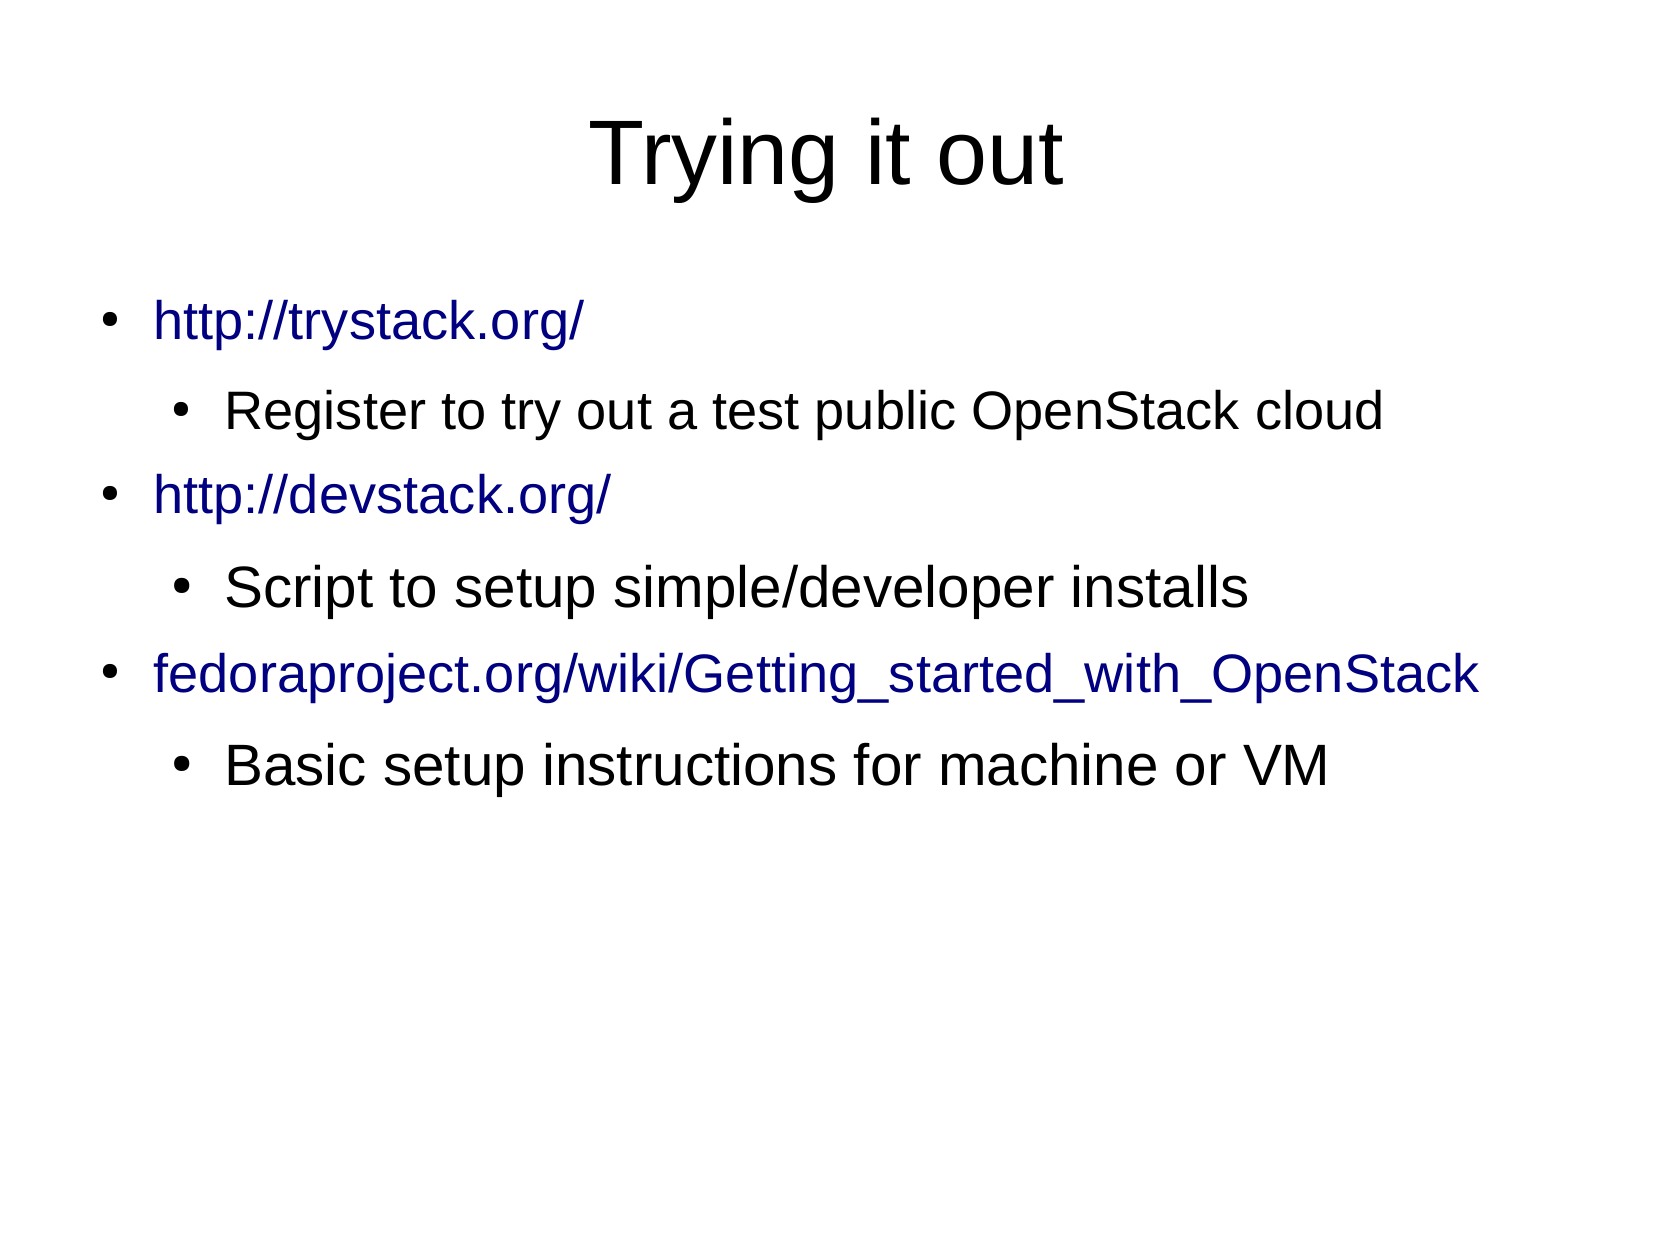

# Trying it out
http://trystack.org/
Register to try out a test public OpenStack cloud
http://devstack.org/
Script to setup simple/developer installs
fedoraproject.org/wiki/Getting_started_with_OpenStack
Basic setup instructions for machine or VM